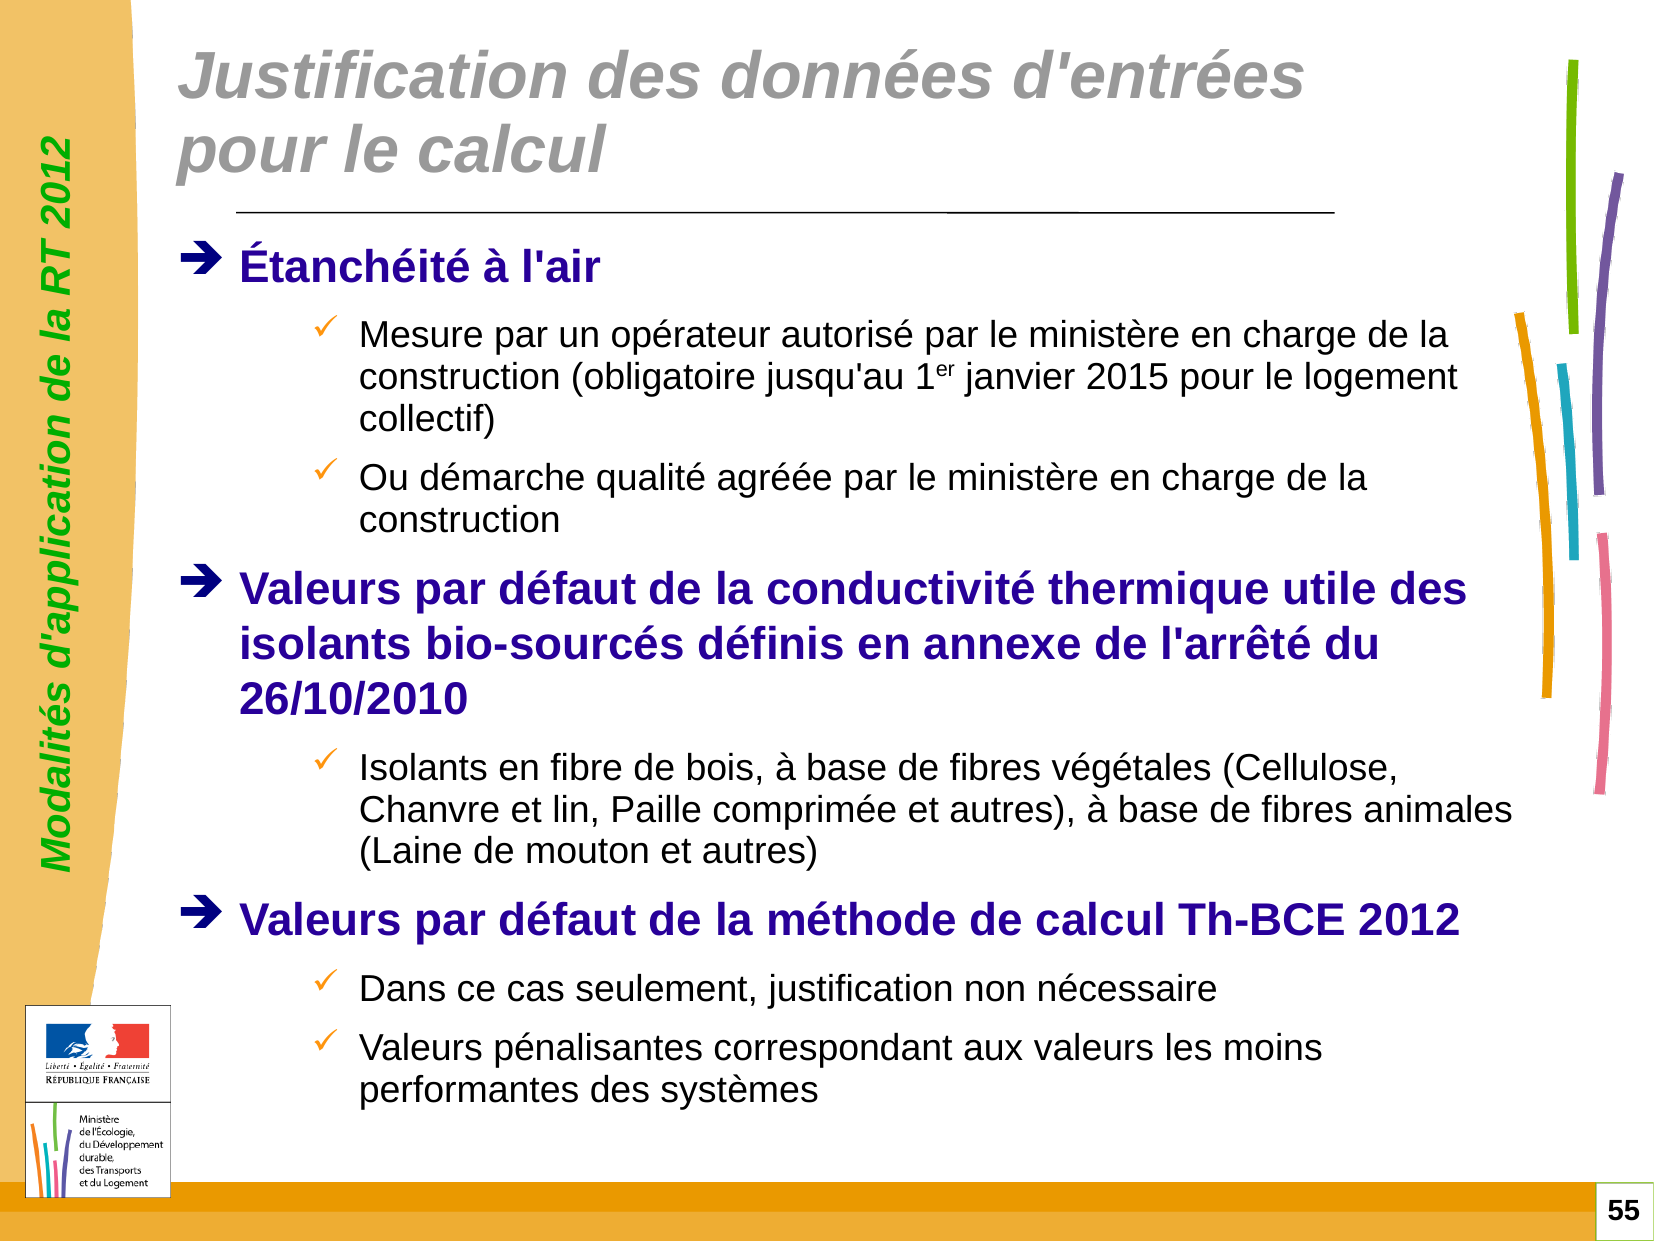

Justification des données d'entrées
pour le calcul
# Étanchéité à l'air
Mesure par un opérateur autorisé par le ministère en charge de la construction (obligatoire jusqu'au 1er janvier 2015 pour le logement collectif)
Ou démarche qualité agréée par le ministère en charge de la construction
Valeurs par défaut de la conductivité thermique utile des isolants bio-sourcés définis en annexe de l'arrêté du 26/10/2010
Isolants en fibre de bois, à base de fibres végétales (Cellulose, Chanvre et lin, Paille comprimée et autres), à base de fibres animales (Laine de mouton et autres)
Valeurs par défaut de la méthode de calcul Th-BCE 2012
Dans ce cas seulement, justification non nécessaire
Valeurs pénalisantes correspondant aux valeurs les moins performantes des systèmes
Modalités d'application de la RT 2012
55